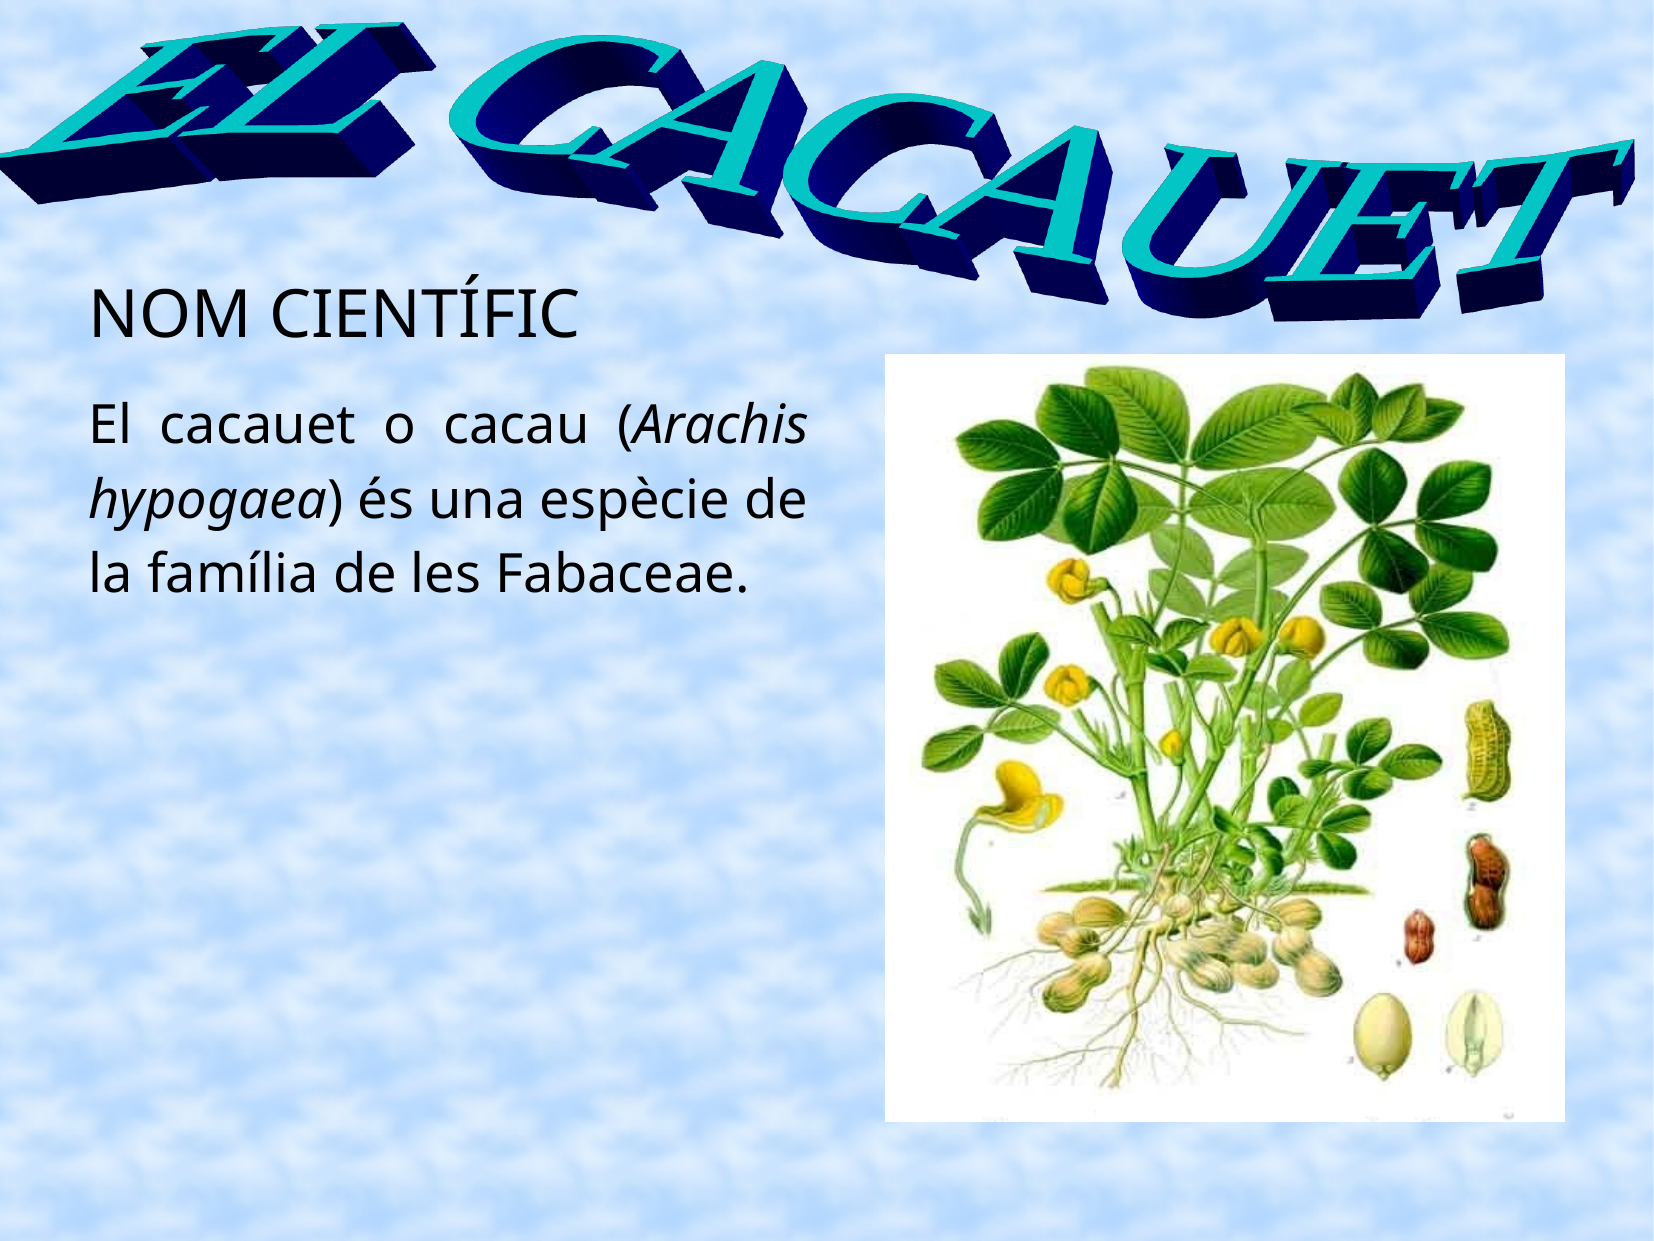

EL CACAUET
#
NOM CIENTÍFIC
El cacauet o cacau (Arachis hypogaea) és una espècie de la família de les Fabaceae.